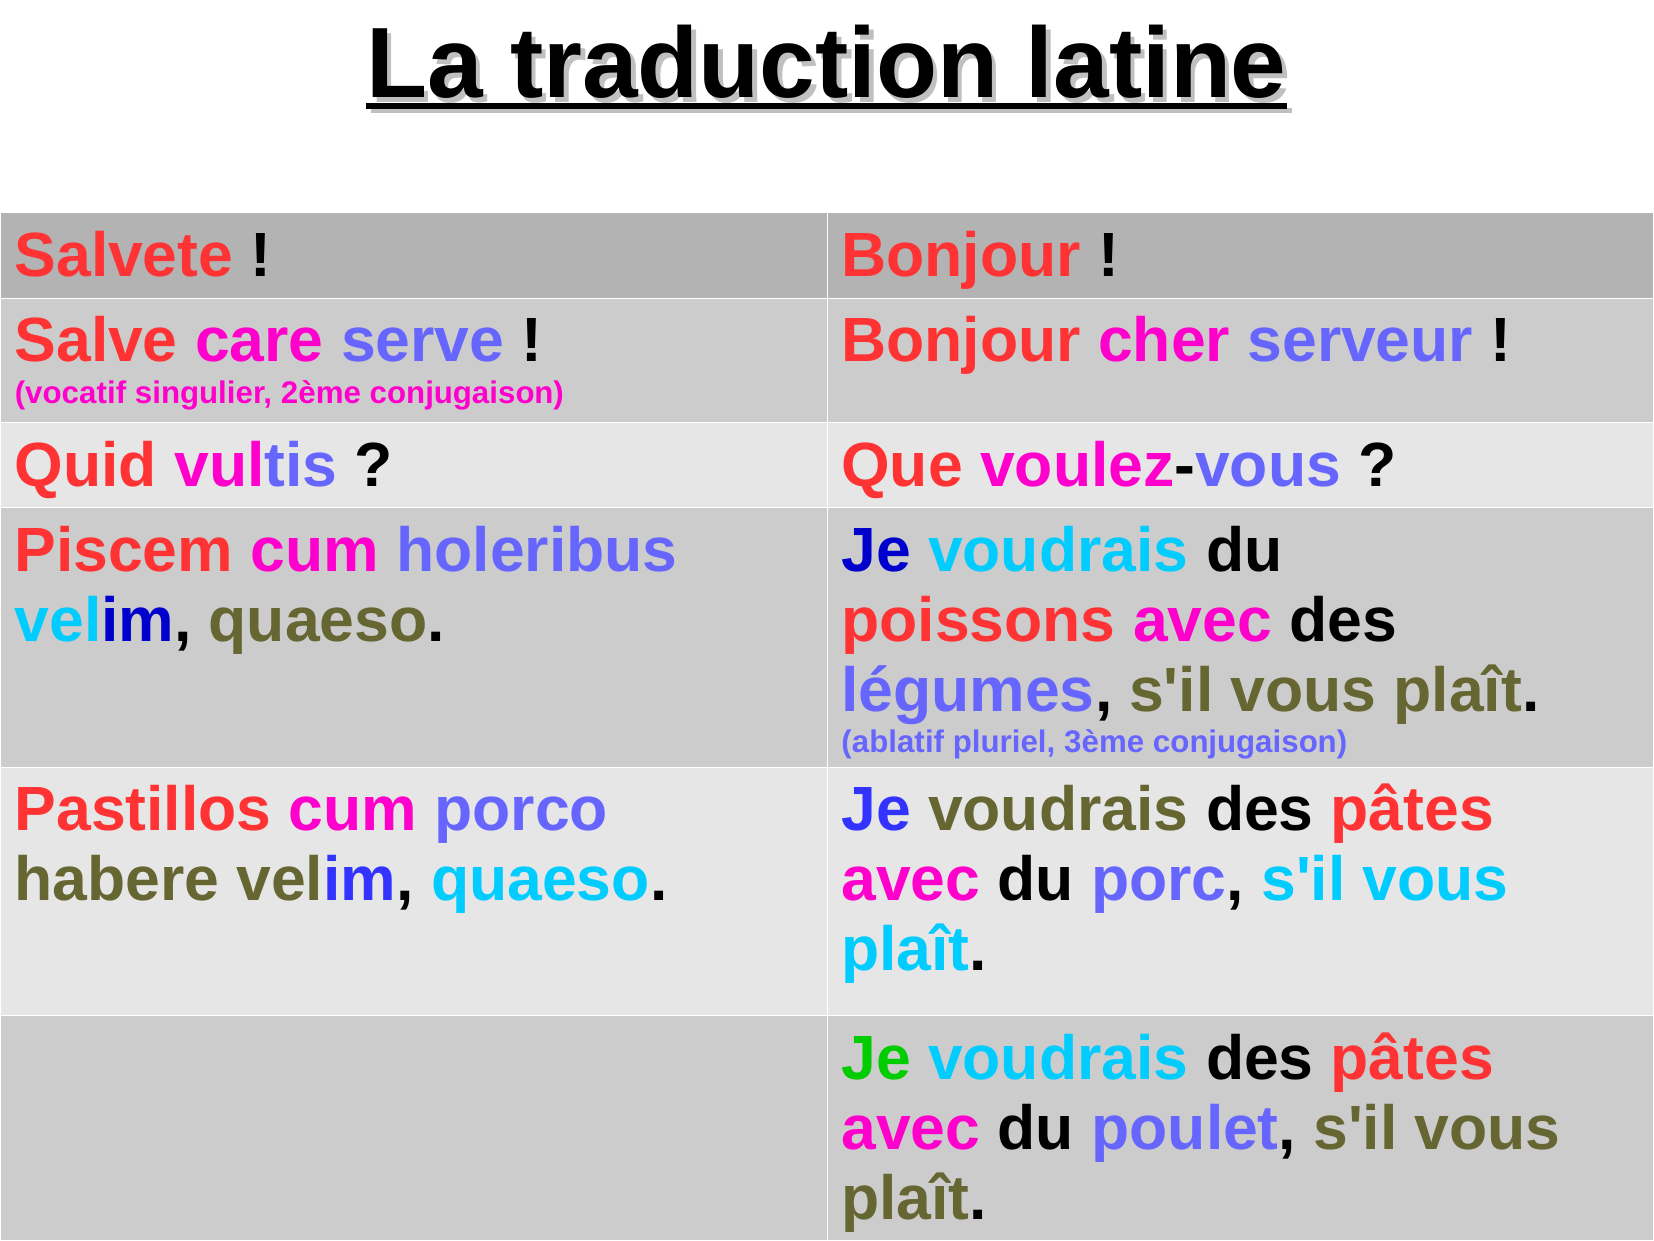

La traduction latine
| Salvete ! | Bonjour ! |
| --- | --- |
| Salve care serve ! (vocatif singulier, 2ème conjugaison) | Bonjour cher serveur ! |
| Quid vultis ? | Que voulez-vous ? |
| Piscem cum holeribus velim, quaeso. | Je voudrais du poissons avec des légumes, s'il vous plaît. (ablatif pluriel, 3ème conjugaison) |
| Pastillos cum porco habere velim, quaeso. | Je voudrais des pâtes avec du porc, s'il vous plaît. |
| | Je voudrais des pâtes avec du poulet, s'il vous plaît. |